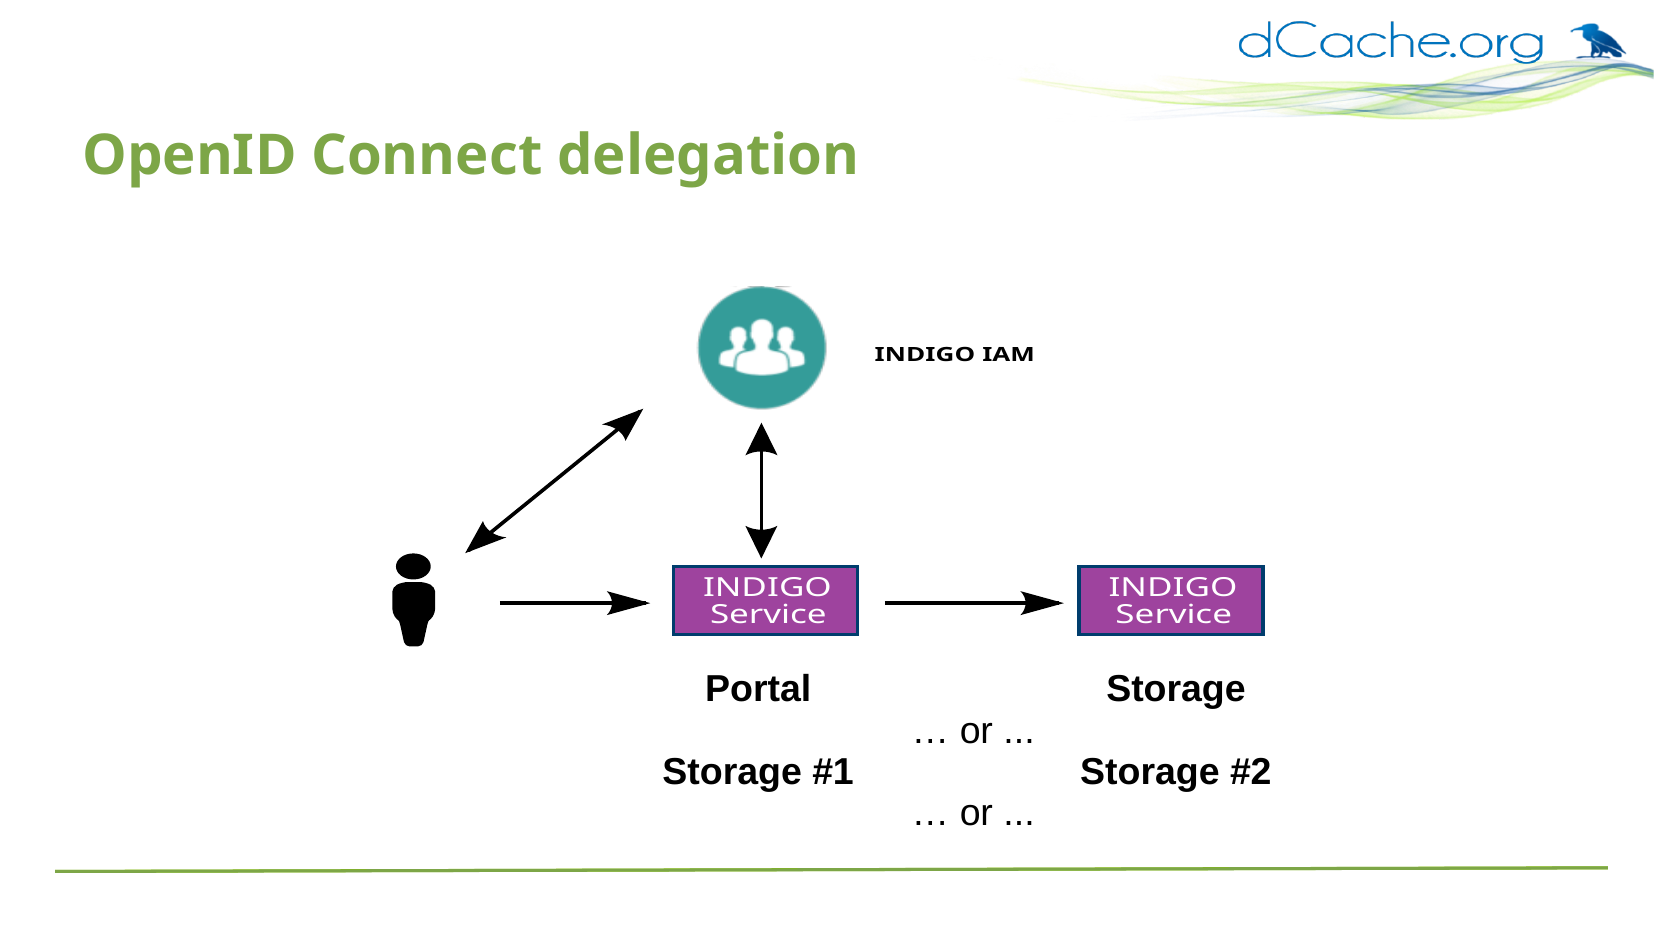

# OpenID Connect delegation
Portal
Storage
… or ...
Storage #1
Storage #2
… or ...